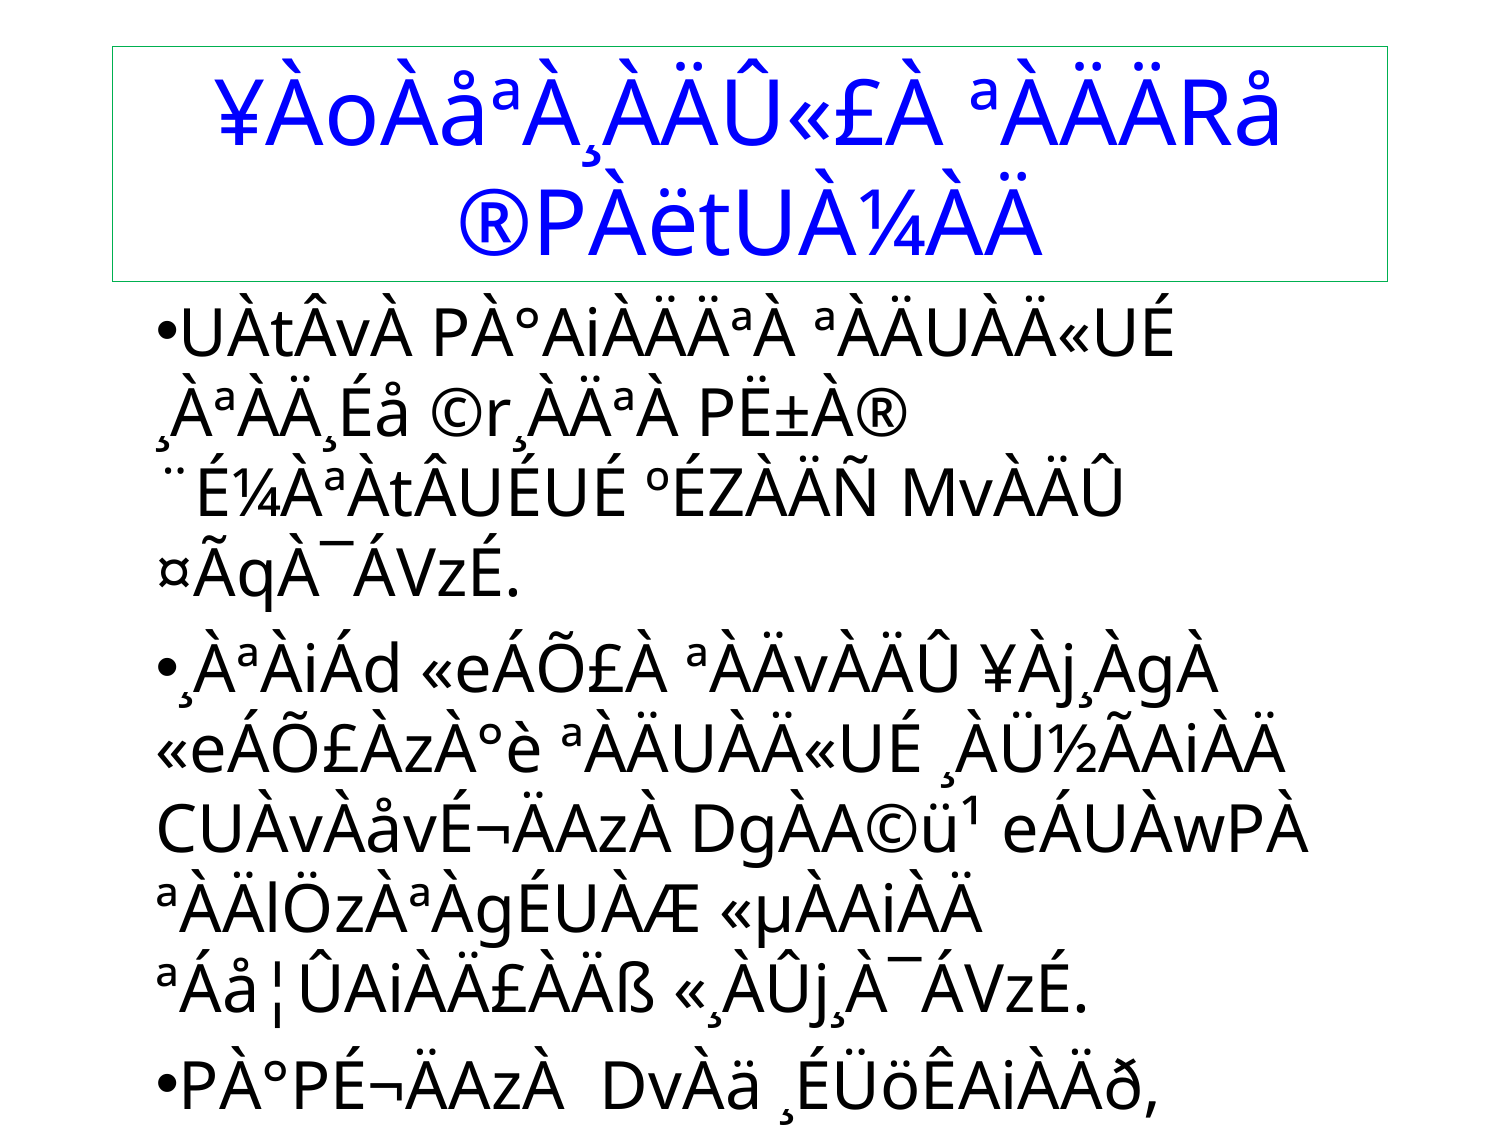

# ¥ÀoÀåªÀ¸ÀÄÛ«£À ªÀÄÄRå ®PÀëtUÀ¼ÀÄ
UÀtÂvÀ PÀ°AiÀÄÄªÀ ªÀÄUÀÄ«UÉ ¸ÀªÀÄ¸Éå ©r¸ÀÄªÀ PË±À® ¨É¼ÀªÀtÂUÉUÉ ºÉZÀÄÑ MvÀÄÛ ¤ÃqÀ¯ÁVzÉ.
¸ÀªÀiÁd «eÁÕ£À ªÀÄvÀÄÛ ¥Àj¸ÀgÀ «eÁÕ£ÀzÀ°è ªÀÄUÀÄ«UÉ ¸ÀÜ½ÃAiÀÄ CUÀvÀåvÉ¬ÄAzÀ DgÀA©ü¹ eÁUÀwPÀ ªÀÄlÖzÀªÀgÉUÀÆ «µÀAiÀÄ ªÁå¦ÛAiÀÄ£ÀÄß «¸ÀÛj¸À¯ÁVzÉ.
PÀ°PÉ¬ÄAzÀ DvÀä ¸ÉÜöÊAiÀÄð, «±Á® zÀÈ¶Ö PÉÆÃ£À ºÁUÀÆ ªÉÊeÁÕ¤PÀ ªÀÄ£ÉÆÃ¨sÁªÀUÀ¼À£ÀÄß ªÀÈ¢Þ¸À®Ä C£ÀÄPÀÆ® ªÁUÀÄªÀAvÀºÀ ¸À¤ßªÉÃ±ÀUÀ¼À£ÀÄß ¸ÀÈ¶Ö¸À¯ÁVzÉ.